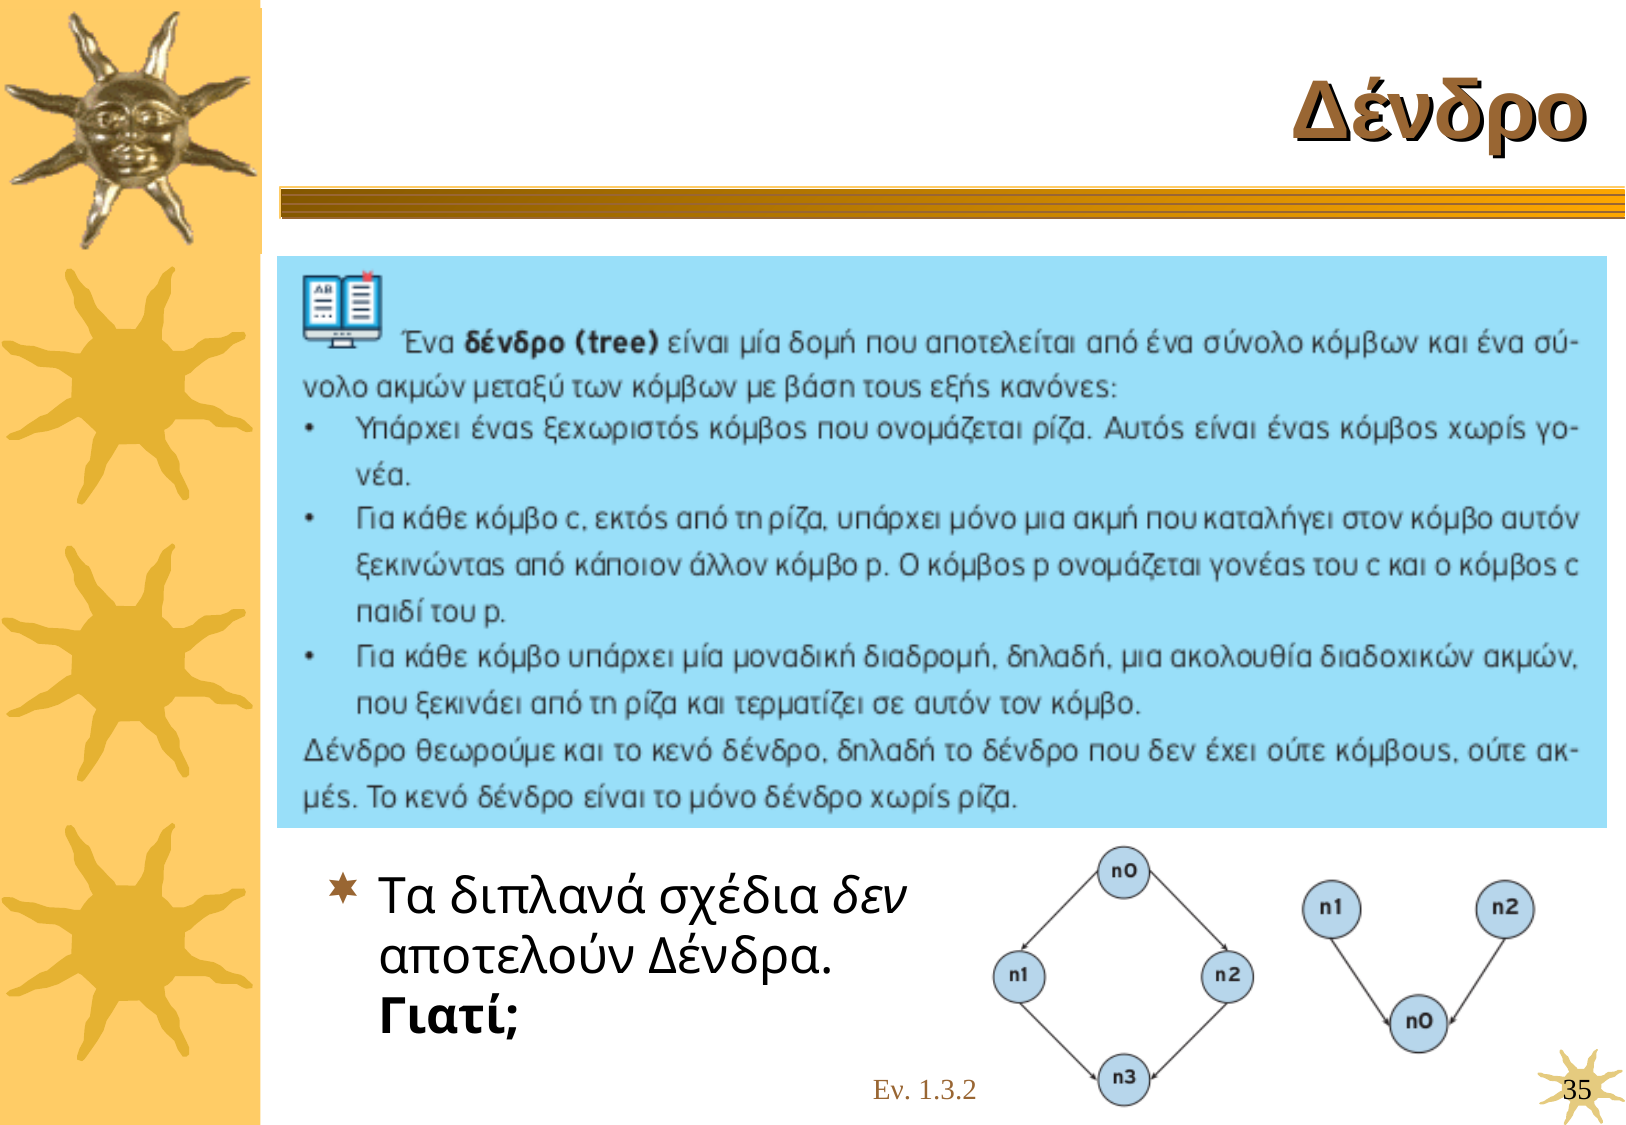

Δένδρο
Τα διπλανά σχέδια δεν αποτελούν Δένδρα.
Γιατί;
Εν. 1.3.2
35